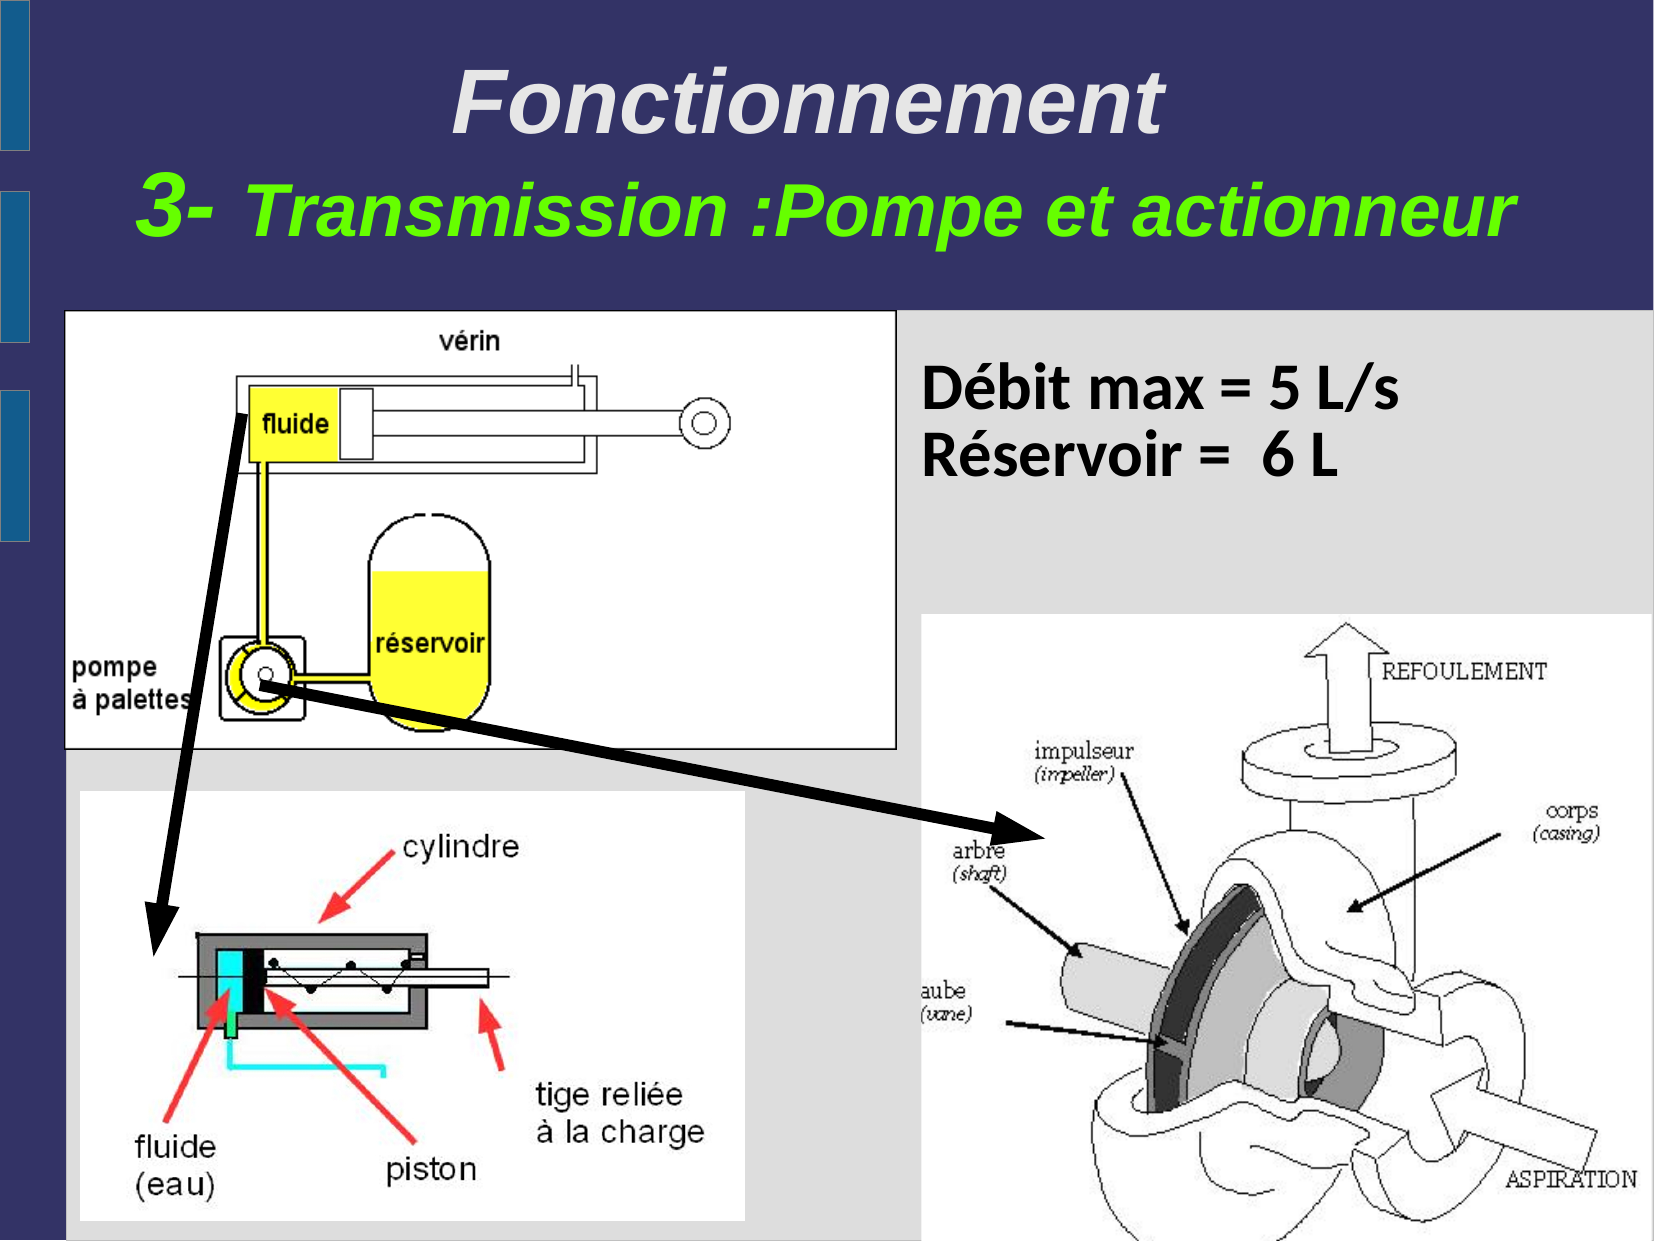

# Fonctionnement 3- Transmission :Pompe et actionneur
Débit max = 5 L/s
Réservoir = 6 L